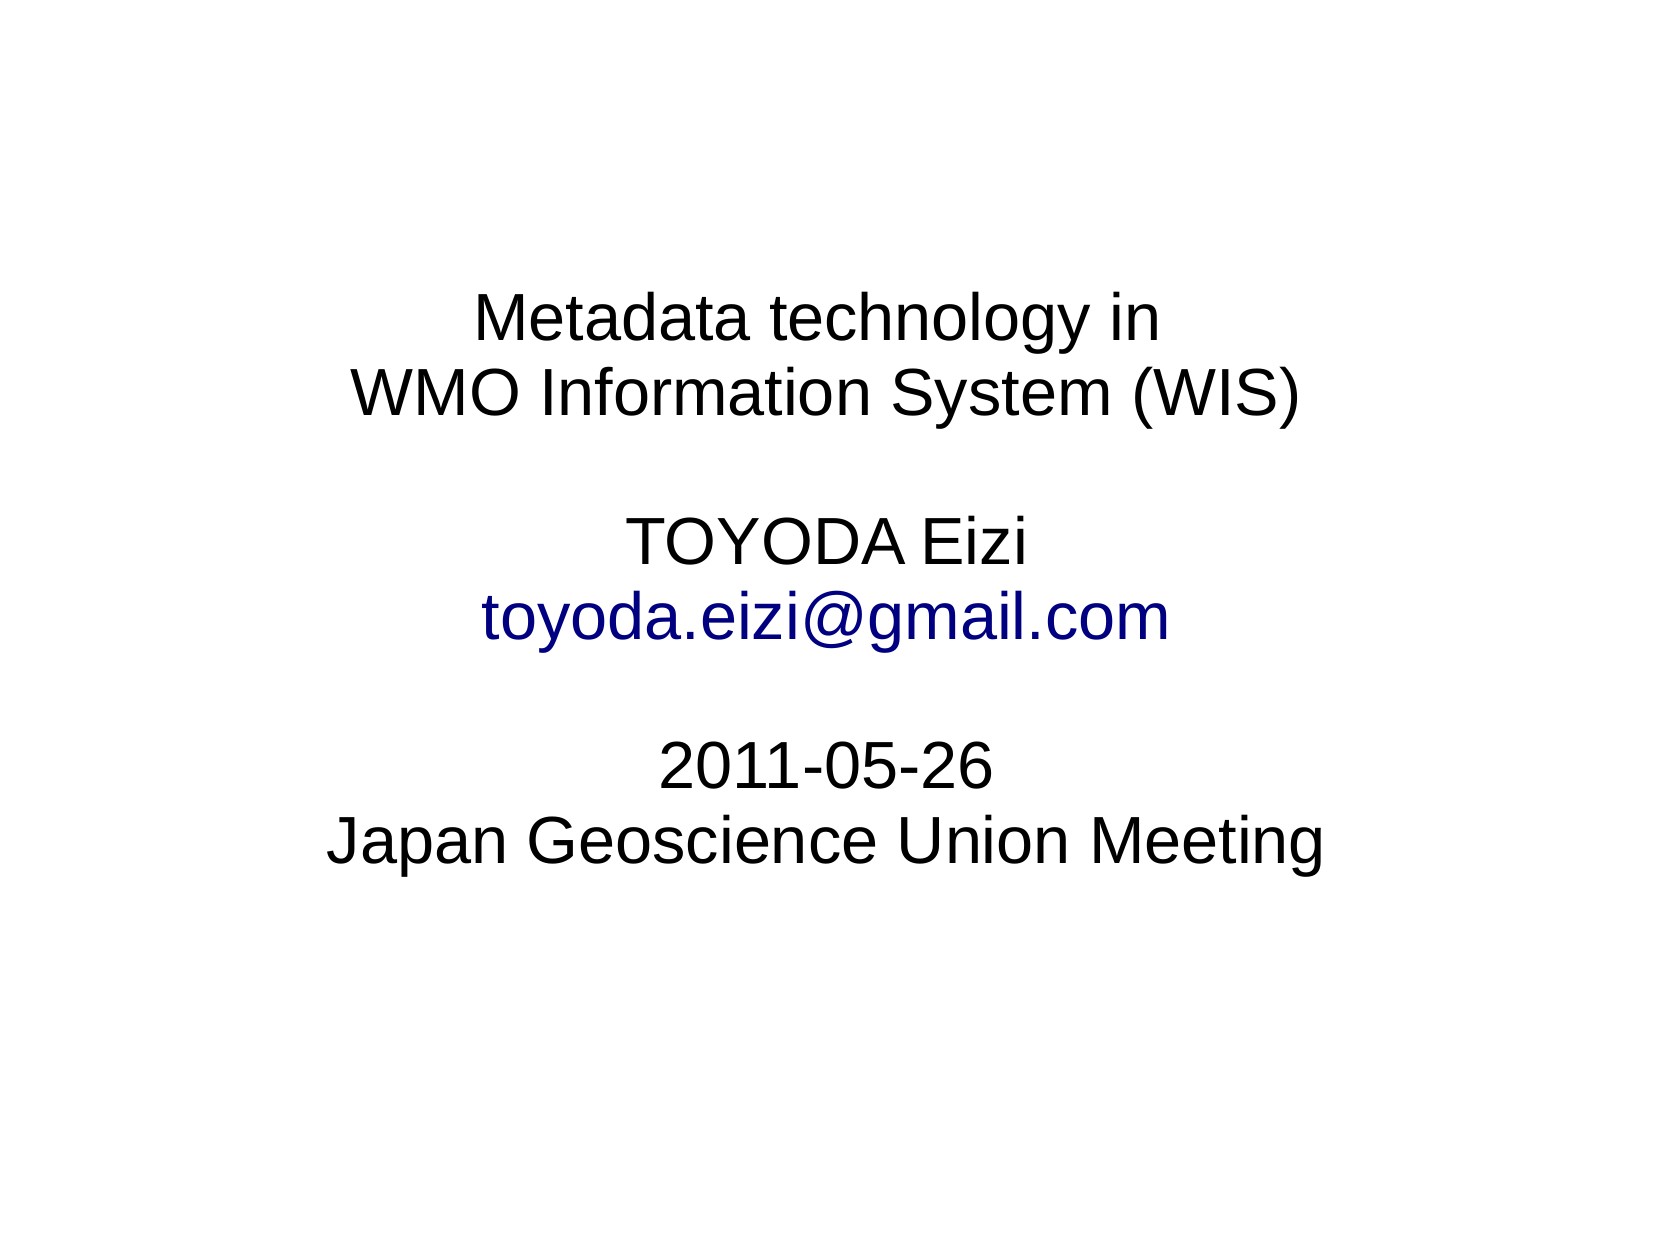

# Metadata technology in WMO Information System (WIS)
TOYODA Eizi
toyoda.eizi@gmail.com
2011-05-26
Japan Geoscience Union Meeting